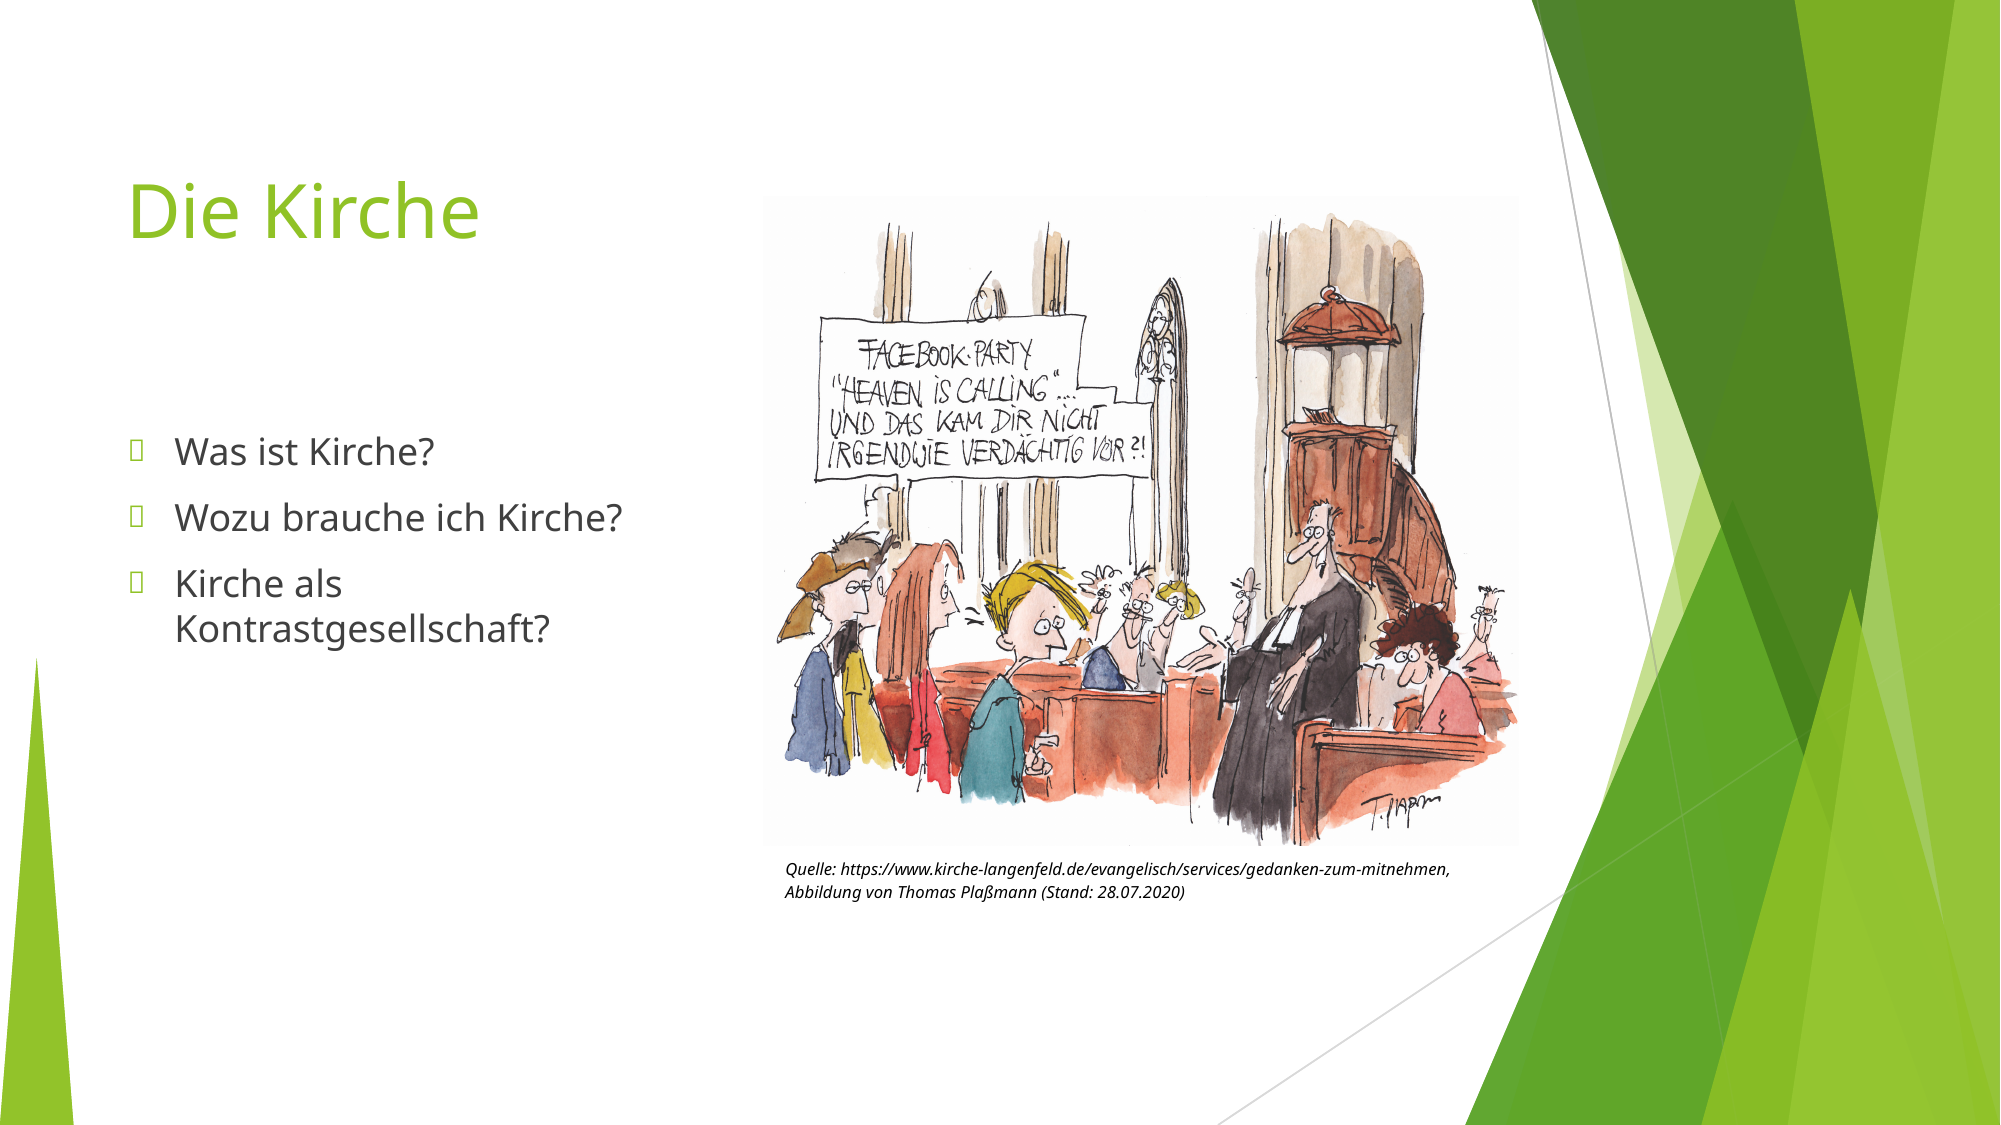

# Die Kirche
Was ist Kirche?
Wozu brauche ich Kirche?
Kirche als Kontrastgesellschaft?
Quelle: https://www.kirche-langenfeld.de/evangelisch/services/gedanken-zum-mitnehmen,
Abbildung von Thomas Plaßmann (Stand: 28.07.2020)